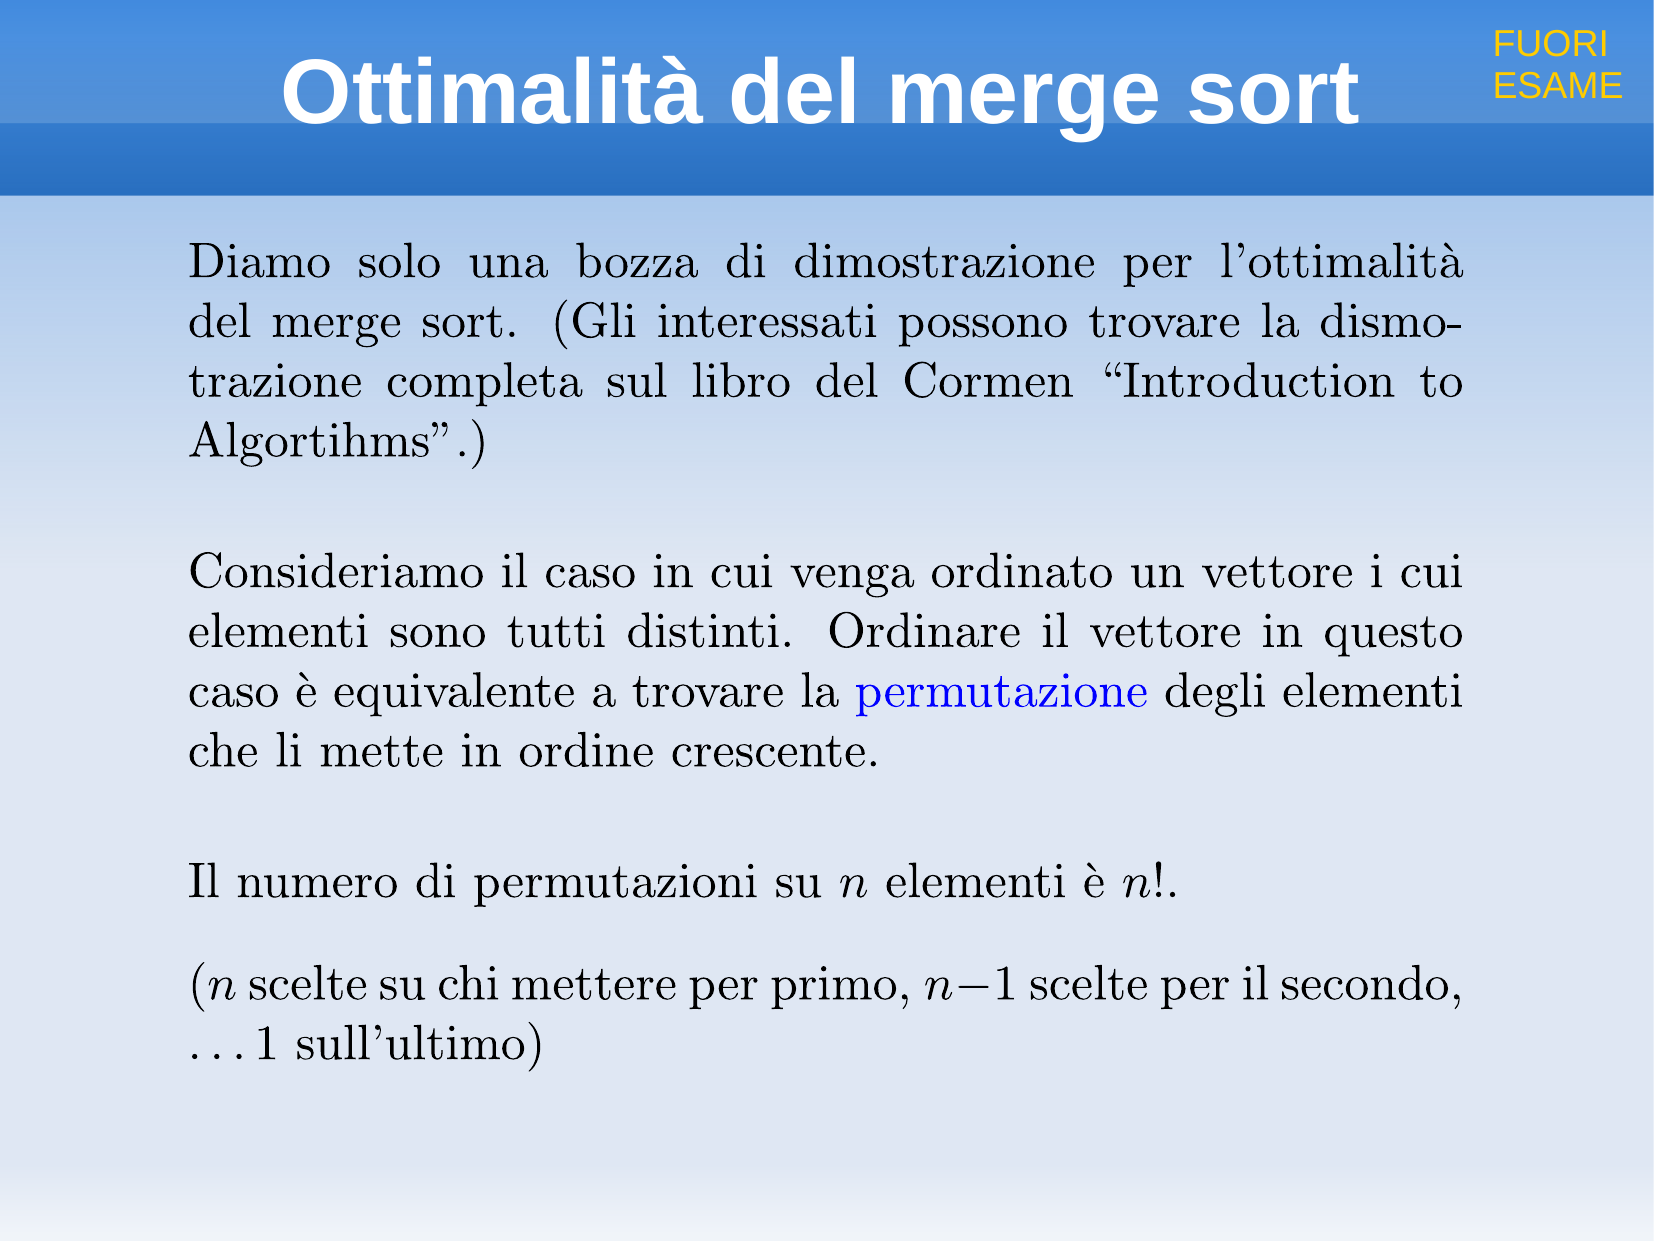

# Ottimalità del merge sort
FUORI
ESAME